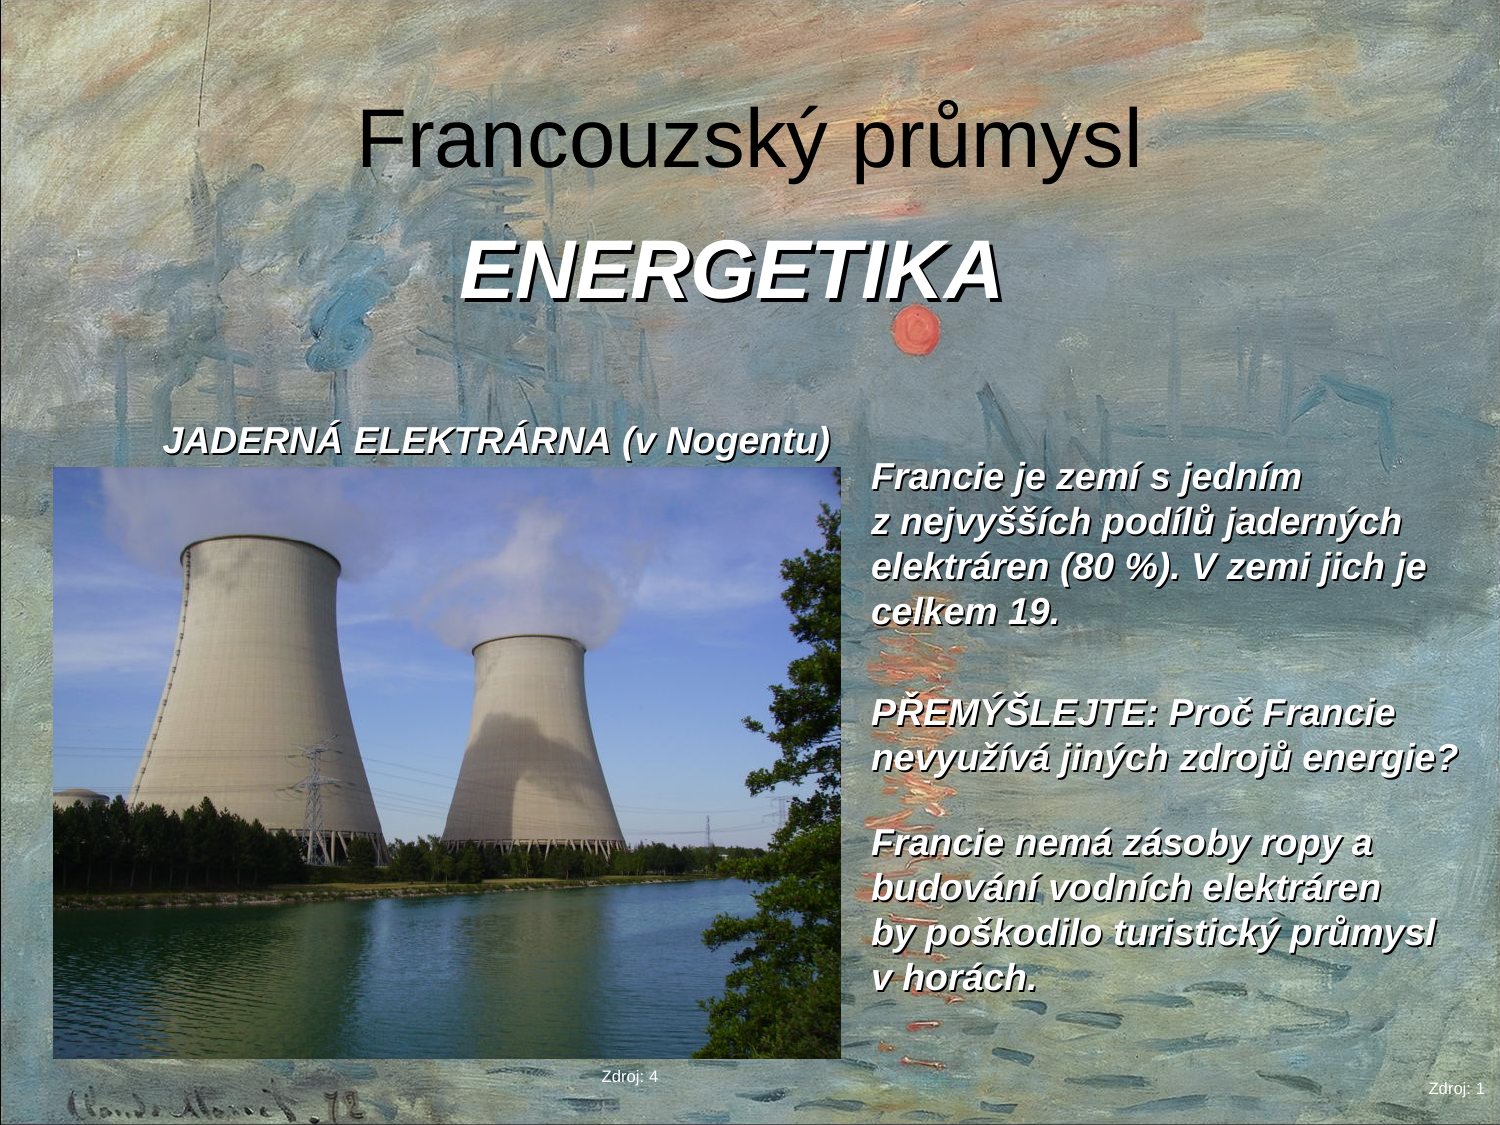

# Francouzský průmysl
ENERGETIKA
 JADERNÁ ELEKTRÁRNA (v Nogentu)
Francie je zemí s jedním
z nejvyšších podílů jaderných elektráren (80 %). V zemi jich je celkem 19.
PŘEMÝŠLEJTE: Proč Francie nevyužívá jiných zdrojů energie?
Francie nemá zásoby ropy a budování vodních elektráren
by poškodilo turistický průmysl
v horách.
Zdroj: 4
Zdroj: 1